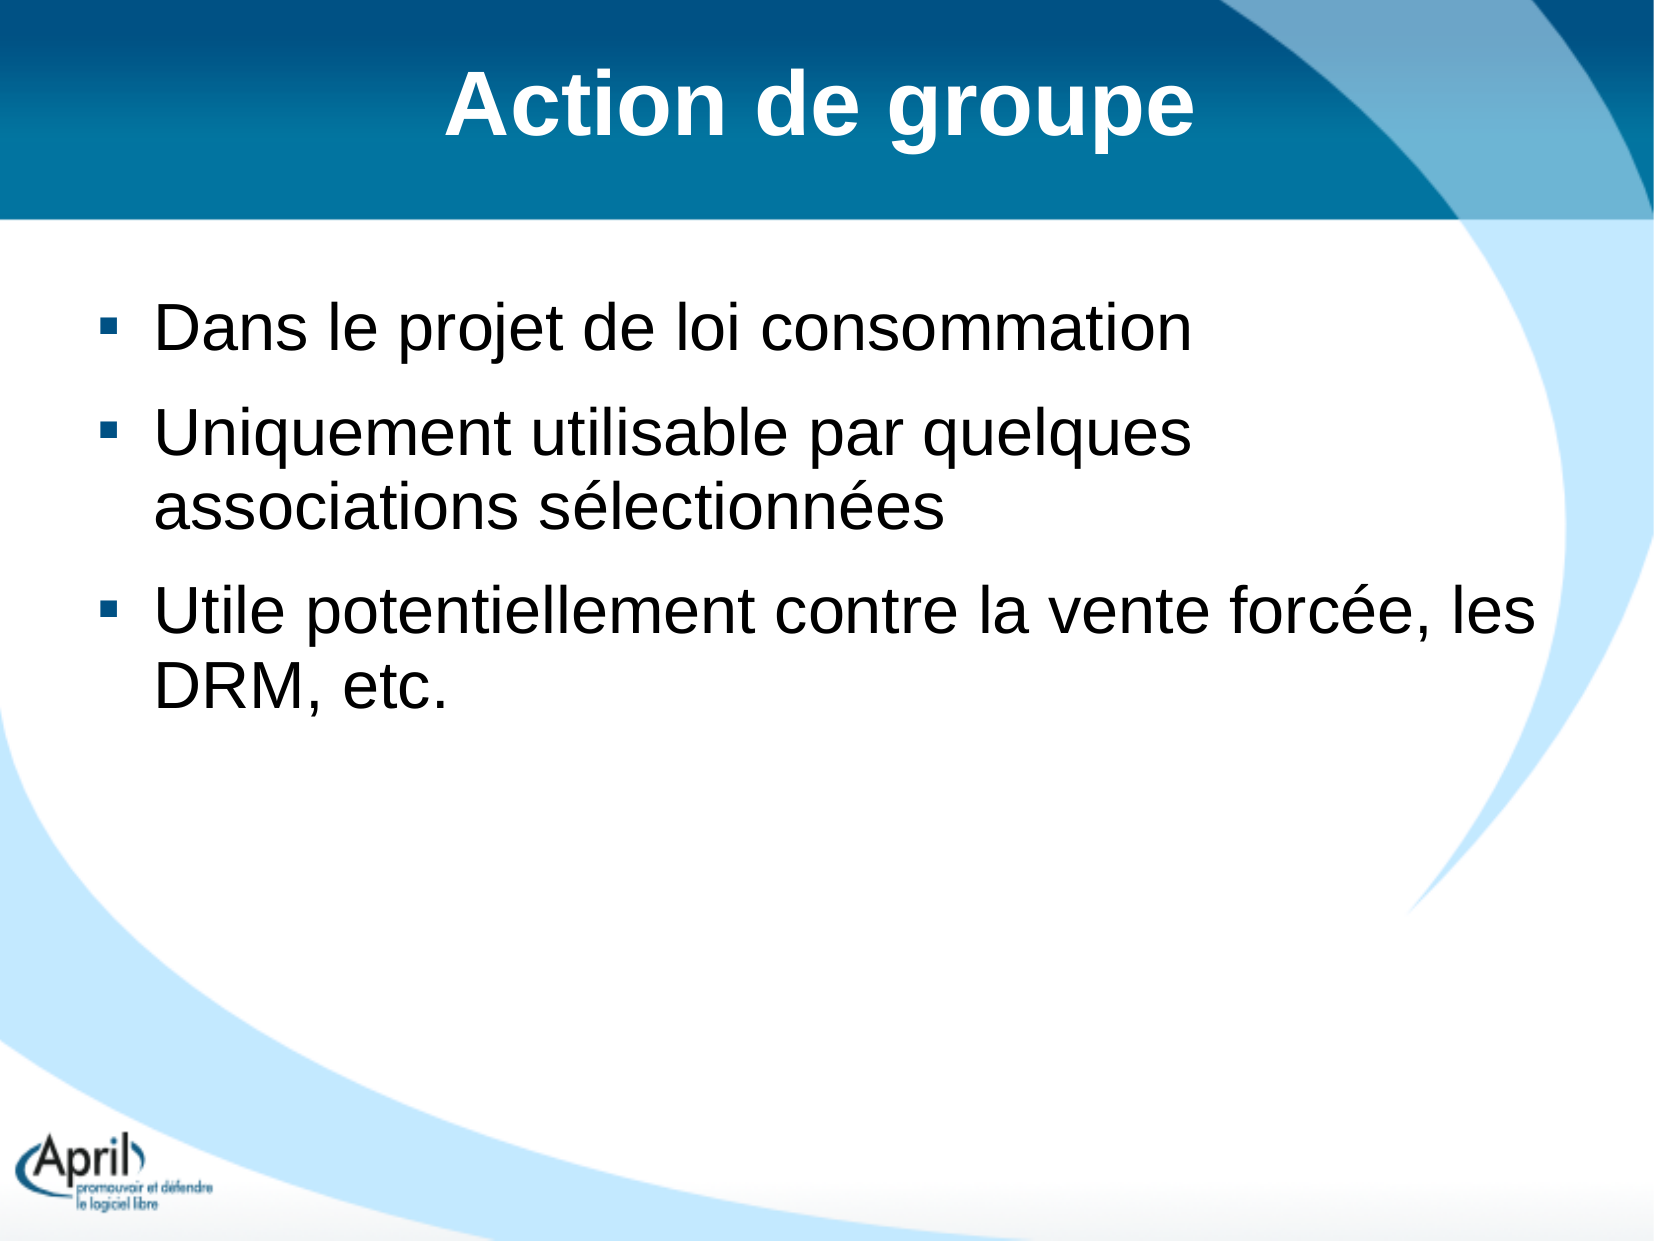

# Action de groupe
Dans le projet de loi consommation
Uniquement utilisable par quelques associations sélectionnées
Utile potentiellement contre la vente forcée, les DRM, etc.